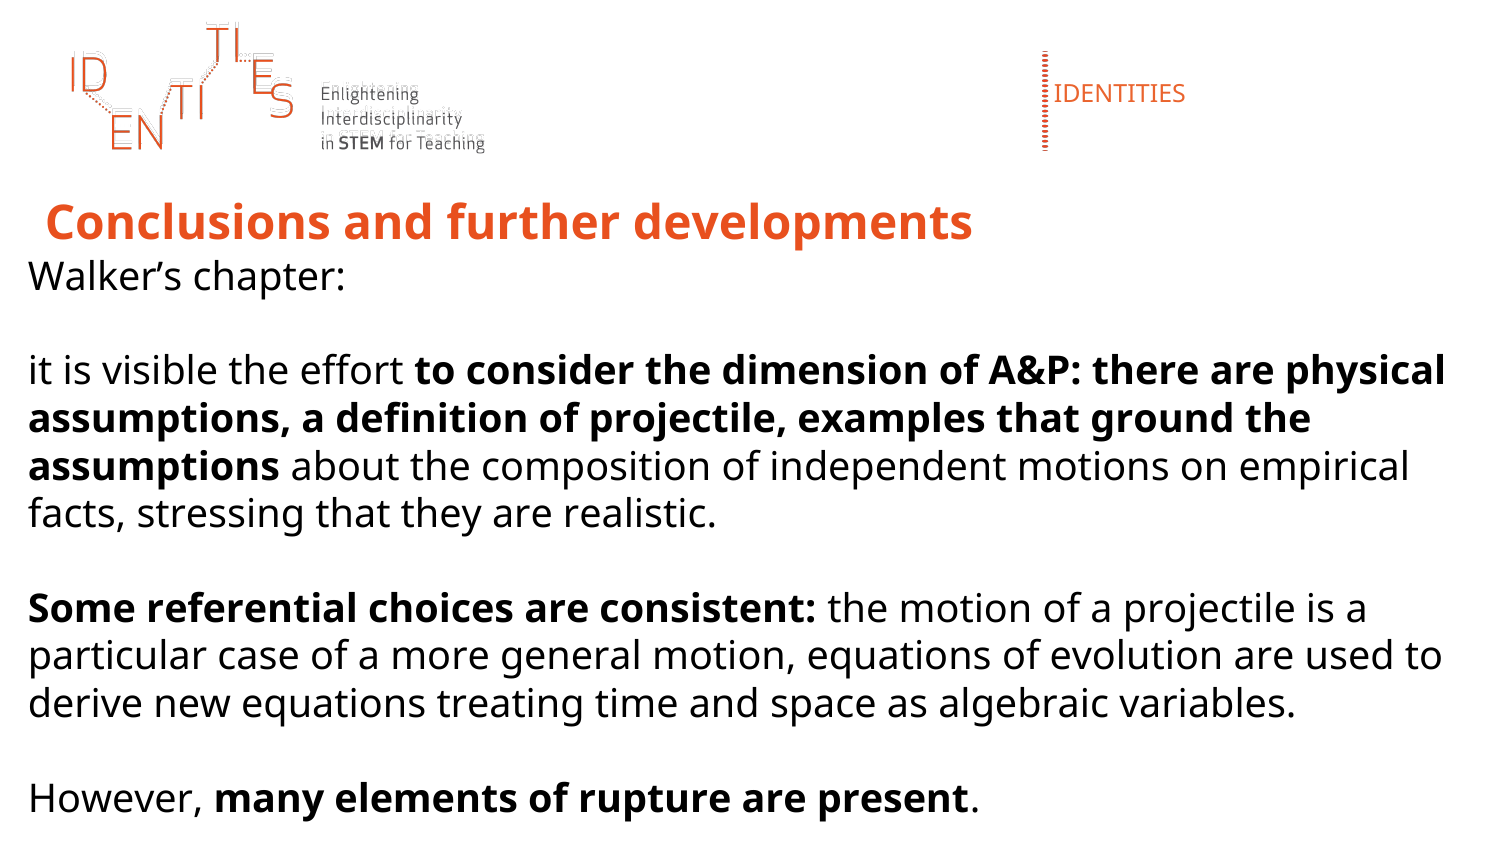

IDENTITIES
Conclusions and further developments
Walker’s chapter:
it is visible the effort to consider the dimension of A&P: there are physical assumptions, a definition of projectile, examples that ground the assumptions about the composition of independent motions on empirical facts, stressing that they are realistic.
Some referential choices are consistent: the motion of a projectile is a particular case of a more general motion, equations of evolution are used to derive new equations treating time and space as algebraic variables.
However, many elements of rupture are present.